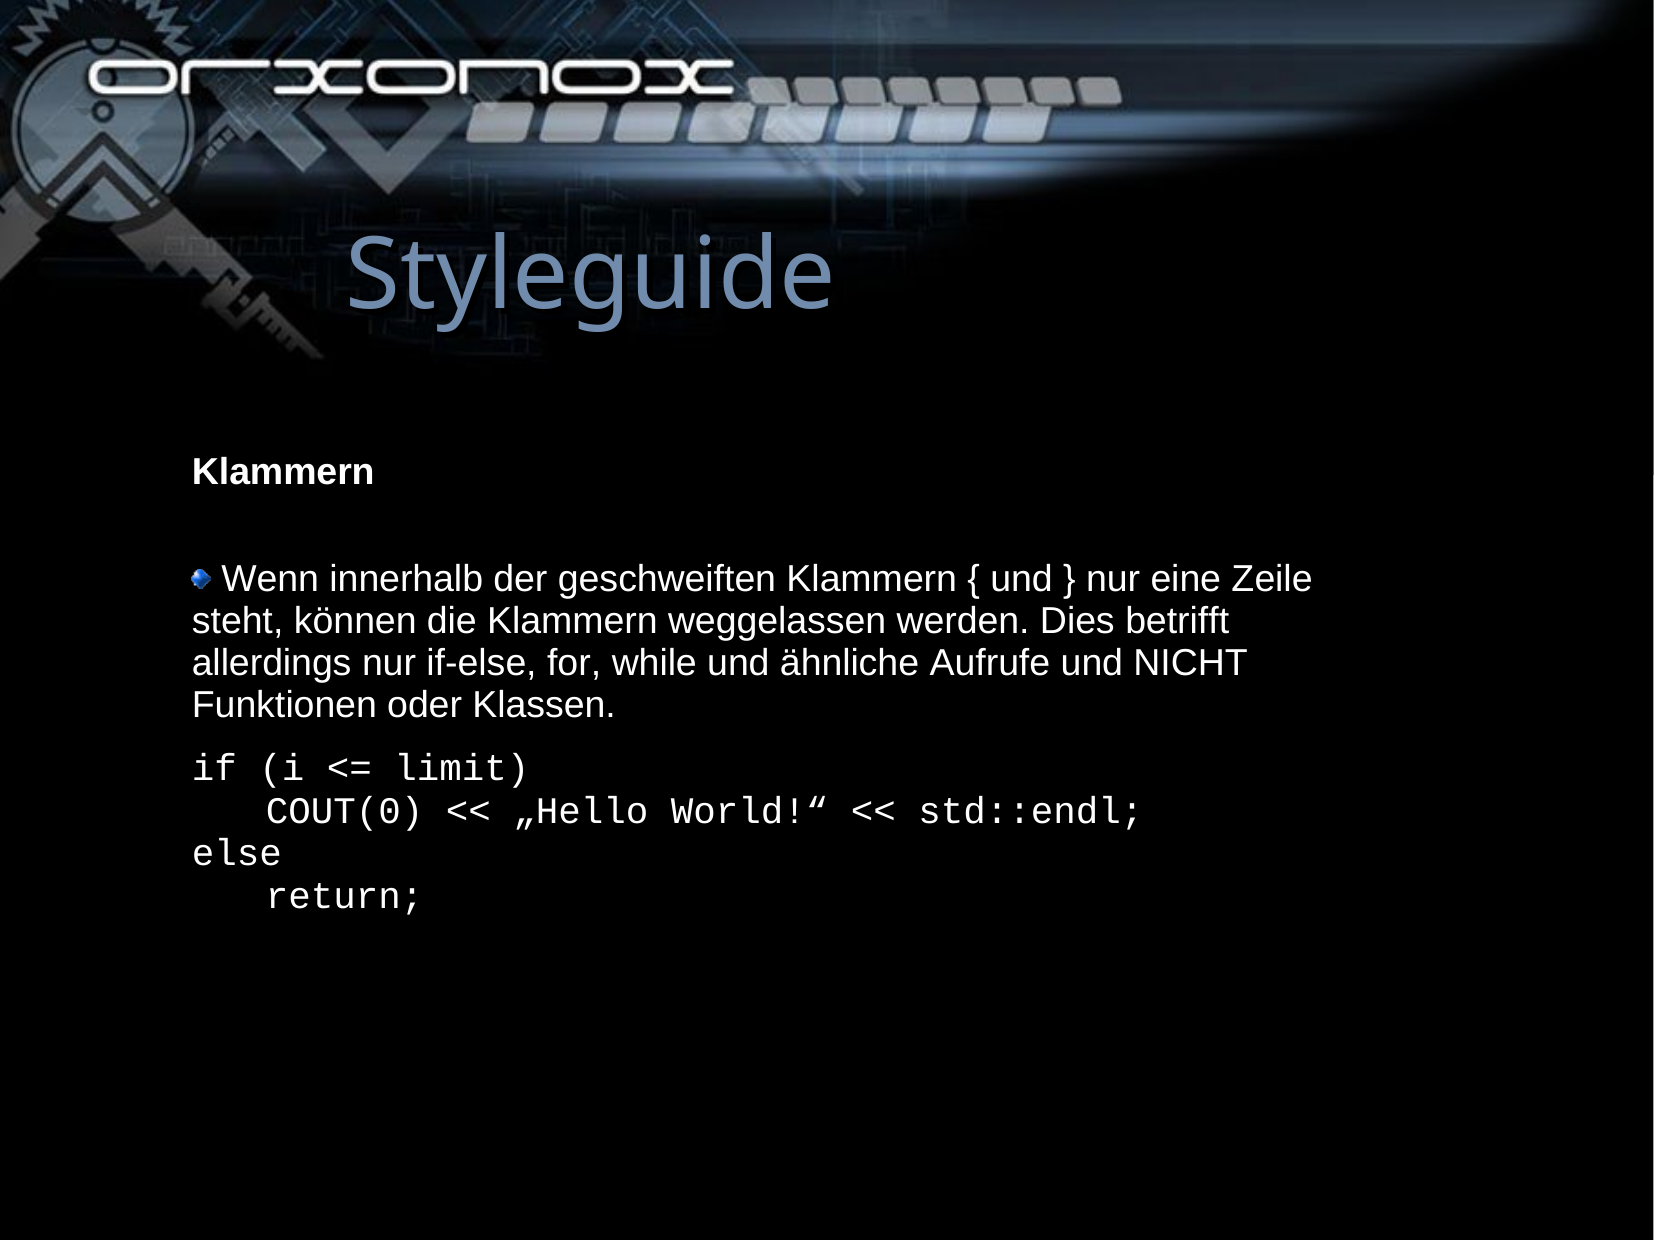

Styleguide
Klammern
 Wenn innerhalb der geschweiften Klammern { und } nur eine Zeile steht, können die Klammern weggelassen werden. Dies betrifft allerdings nur if-else, for, while und ähnliche Aufrufe und NICHT Funktionen oder Klassen.
if (i <= limit)
	COUT(0) << „Hello World!“ << std::endl;
else
	return;